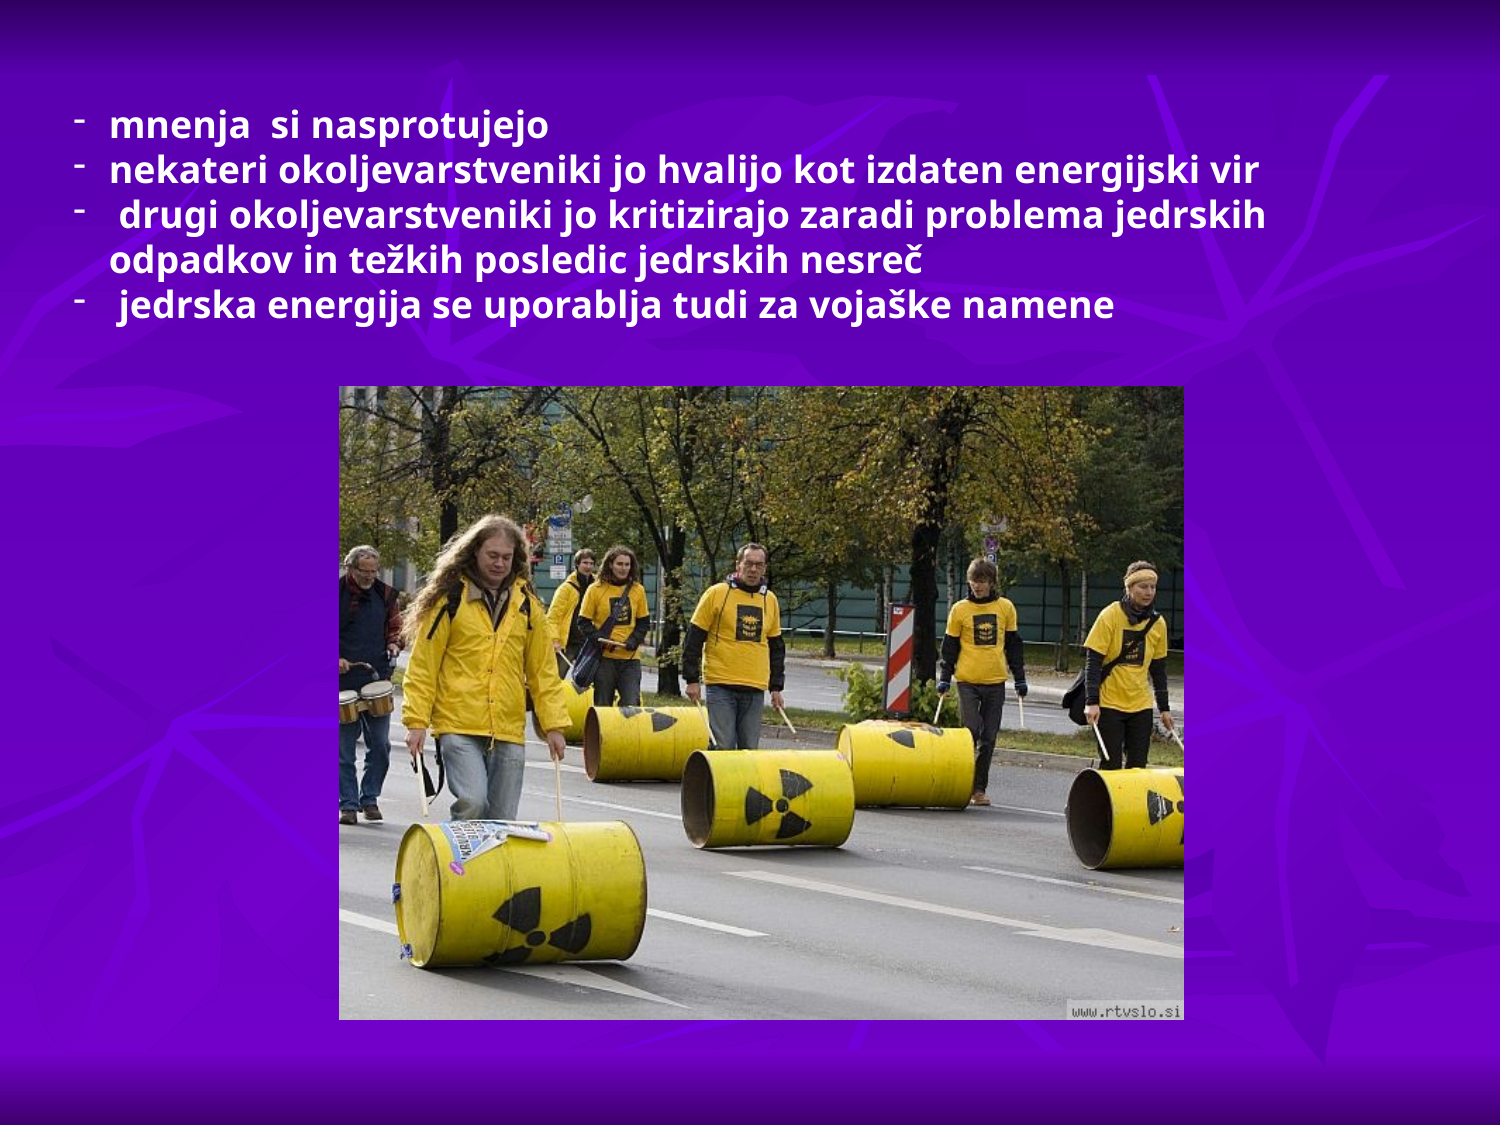

mnenja si nasprotujejo
nekateri okoljevarstveniki jo hvalijo kot izdaten energijski vir
 drugi okoljevarstveniki jo kritizirajo zaradi problema jedrskih odpadkov in težkih posledic jedrskih nesreč
 jedrska energija se uporablja tudi za vojaške namene